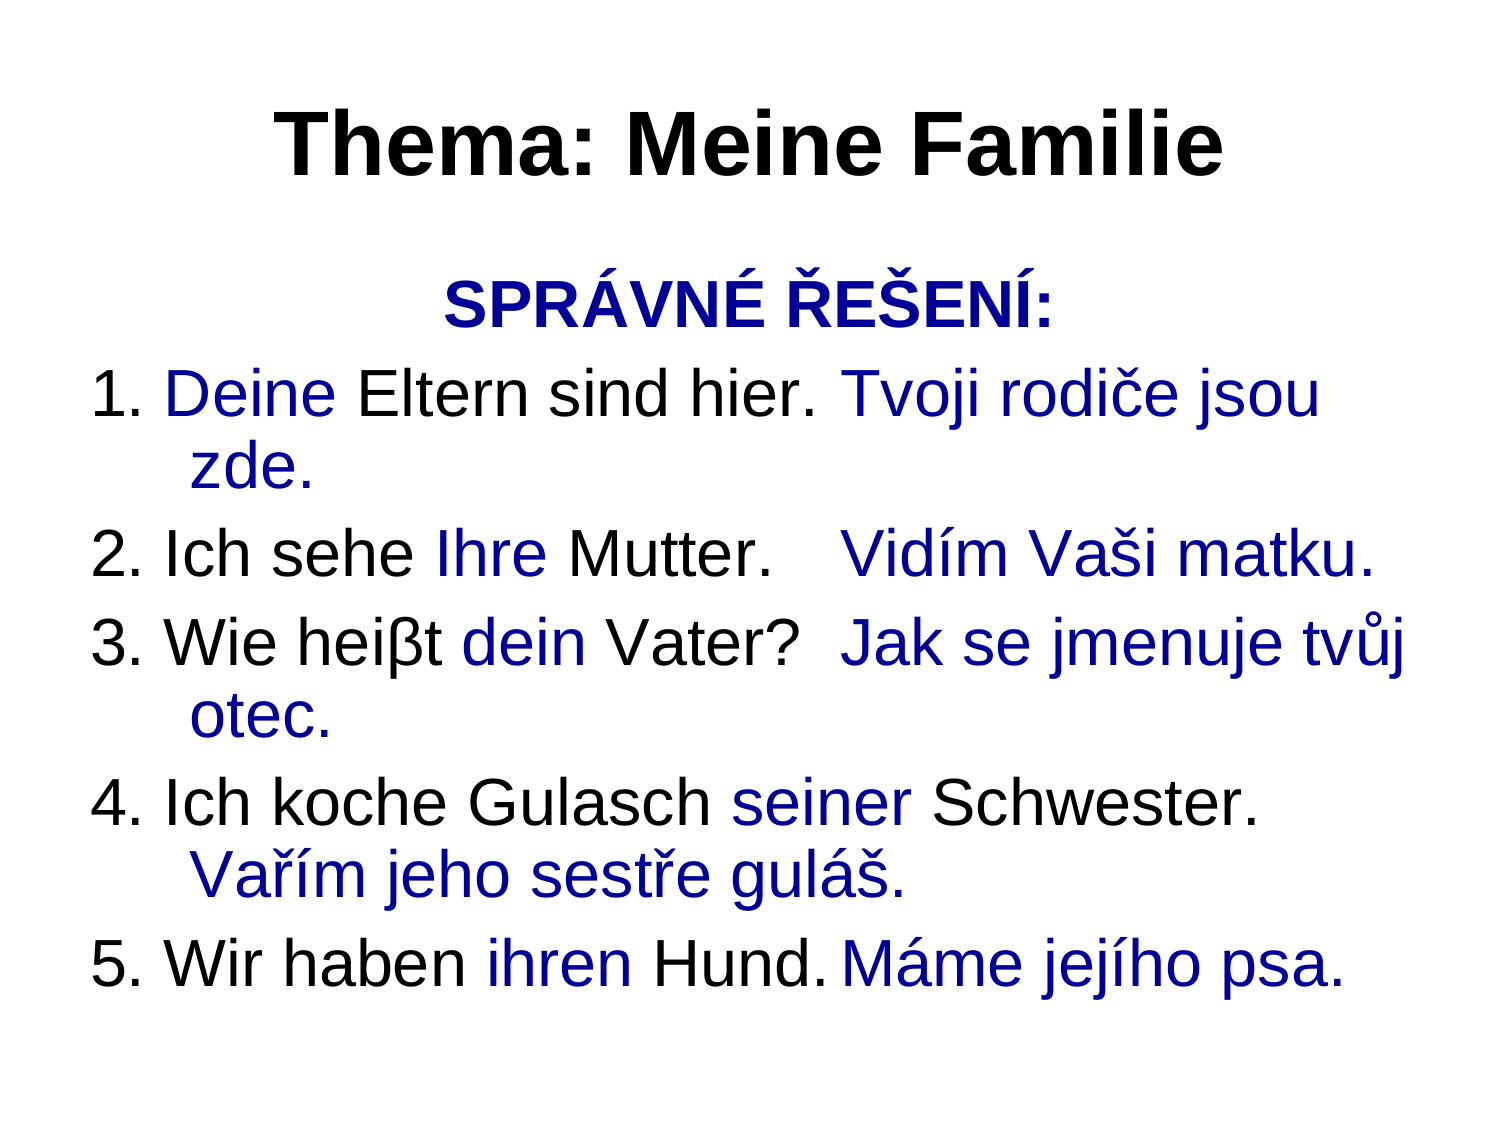

# Thema: Meine Familie
SPRÁVNÉ ŘEŠENÍ:
1. Deine Eltern sind hier. 	Tvoji rodiče jsou zde.
2. Ich sehe Ihre Mutter. 	Vidím Vaši matku.
3. Wie heiβt dein Vater? 	Jak se jmenuje tvůj otec.
4. Ich koche Gulasch seiner Schwester. Vařím jeho sestře guláš.
5. Wir haben ihren Hund.	Máme jejího psa.